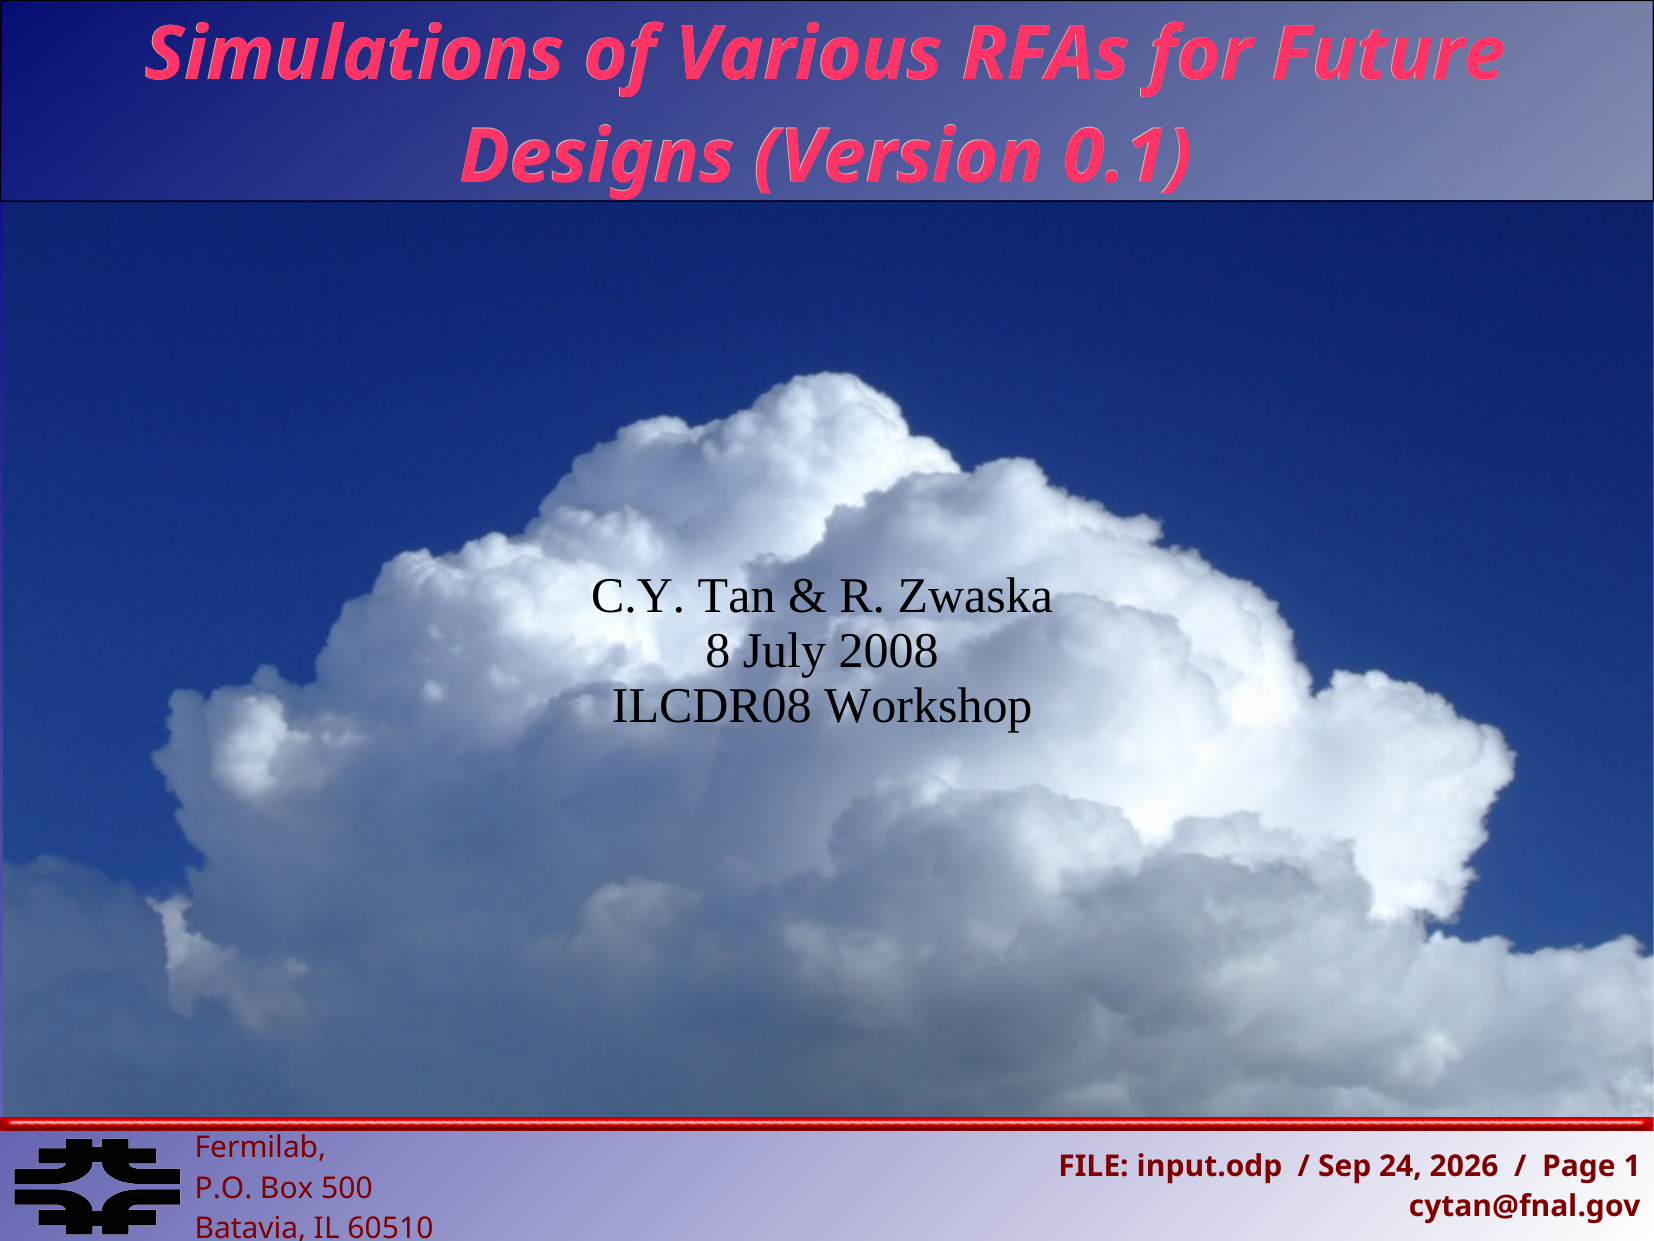

# Simulations of Various RFAs for Future Designs (Version 0.1)
C.Y. Tan & R. Zwaska
8 July 2008
ILCDR08 Workshop